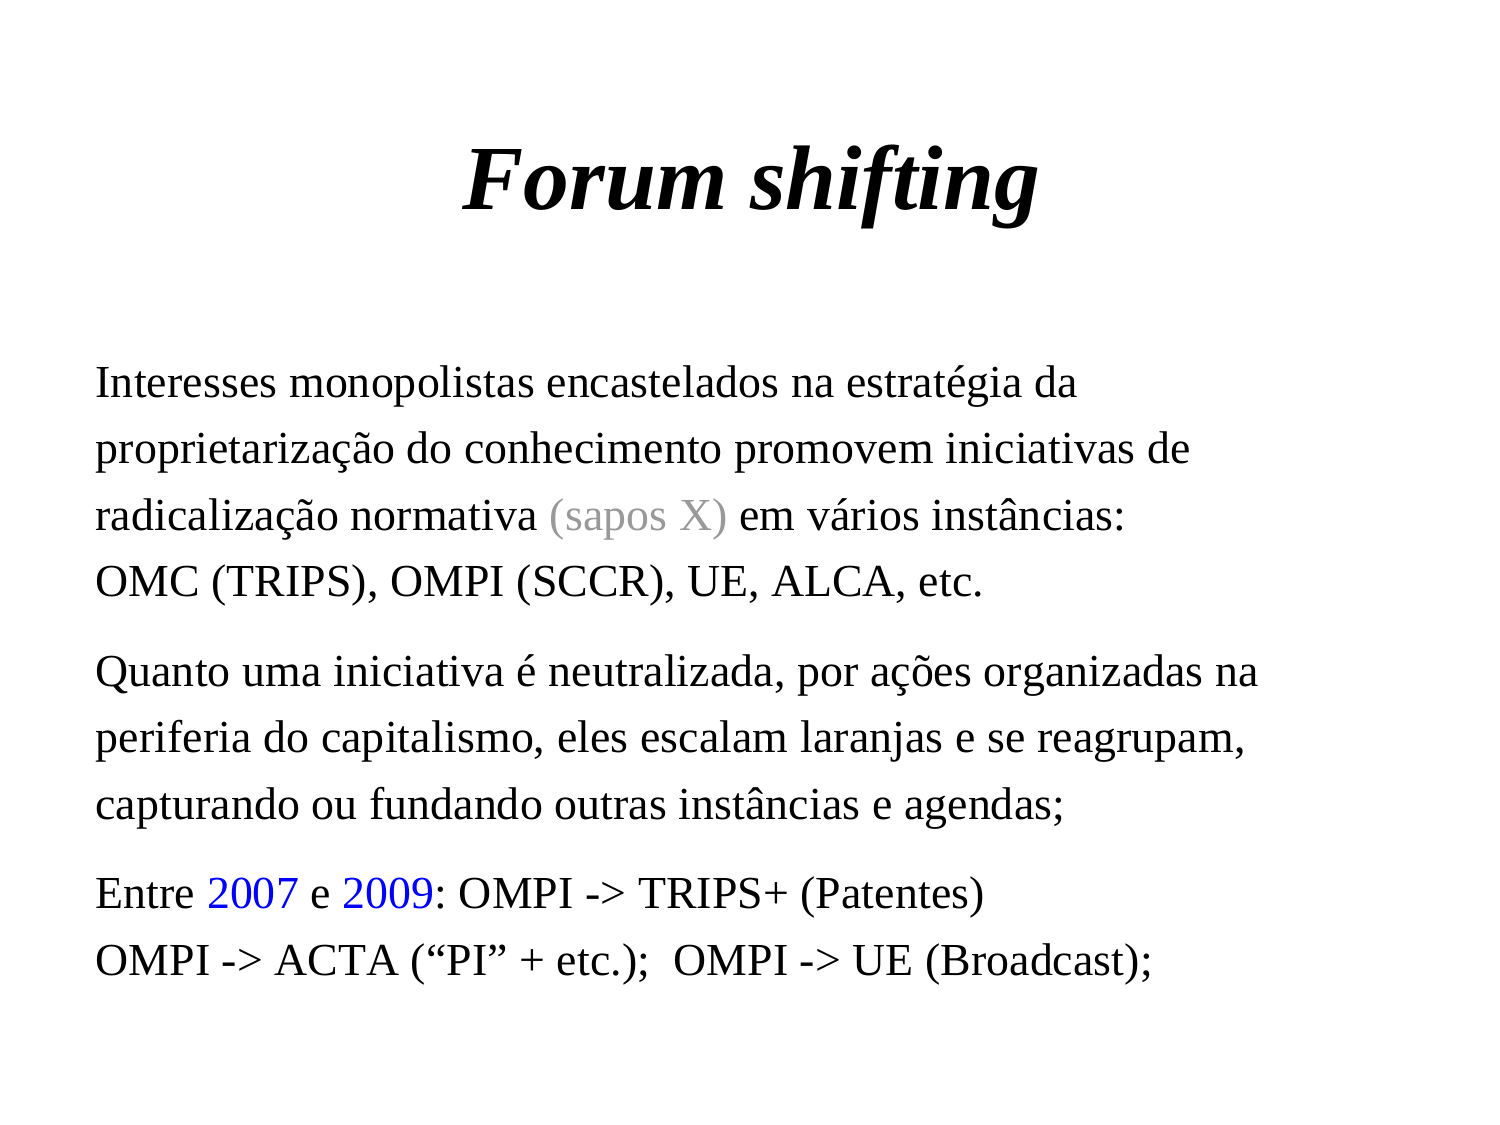

# Forum shifting
Interesses monopolistas encastelados na estratégia da
proprietarização do conhecimento promovem iniciativas de radicalização normativa (sapos X) em vários instâncias:
OMC (TRIPS), OMPI (SCCR), UE, ALCA, etc.
Quanto uma iniciativa é neutralizada, por ações organizadas na periferia do capitalismo, eles escalam laranjas e se reagrupam, capturando ou fundando outras instâncias e agendas;
Entre 2007 e 2009: OMPI -> TRIPS+ (Patentes)
OMPI -> ACTA (“PI” + etc.); OMPI -> UE (Broadcast);